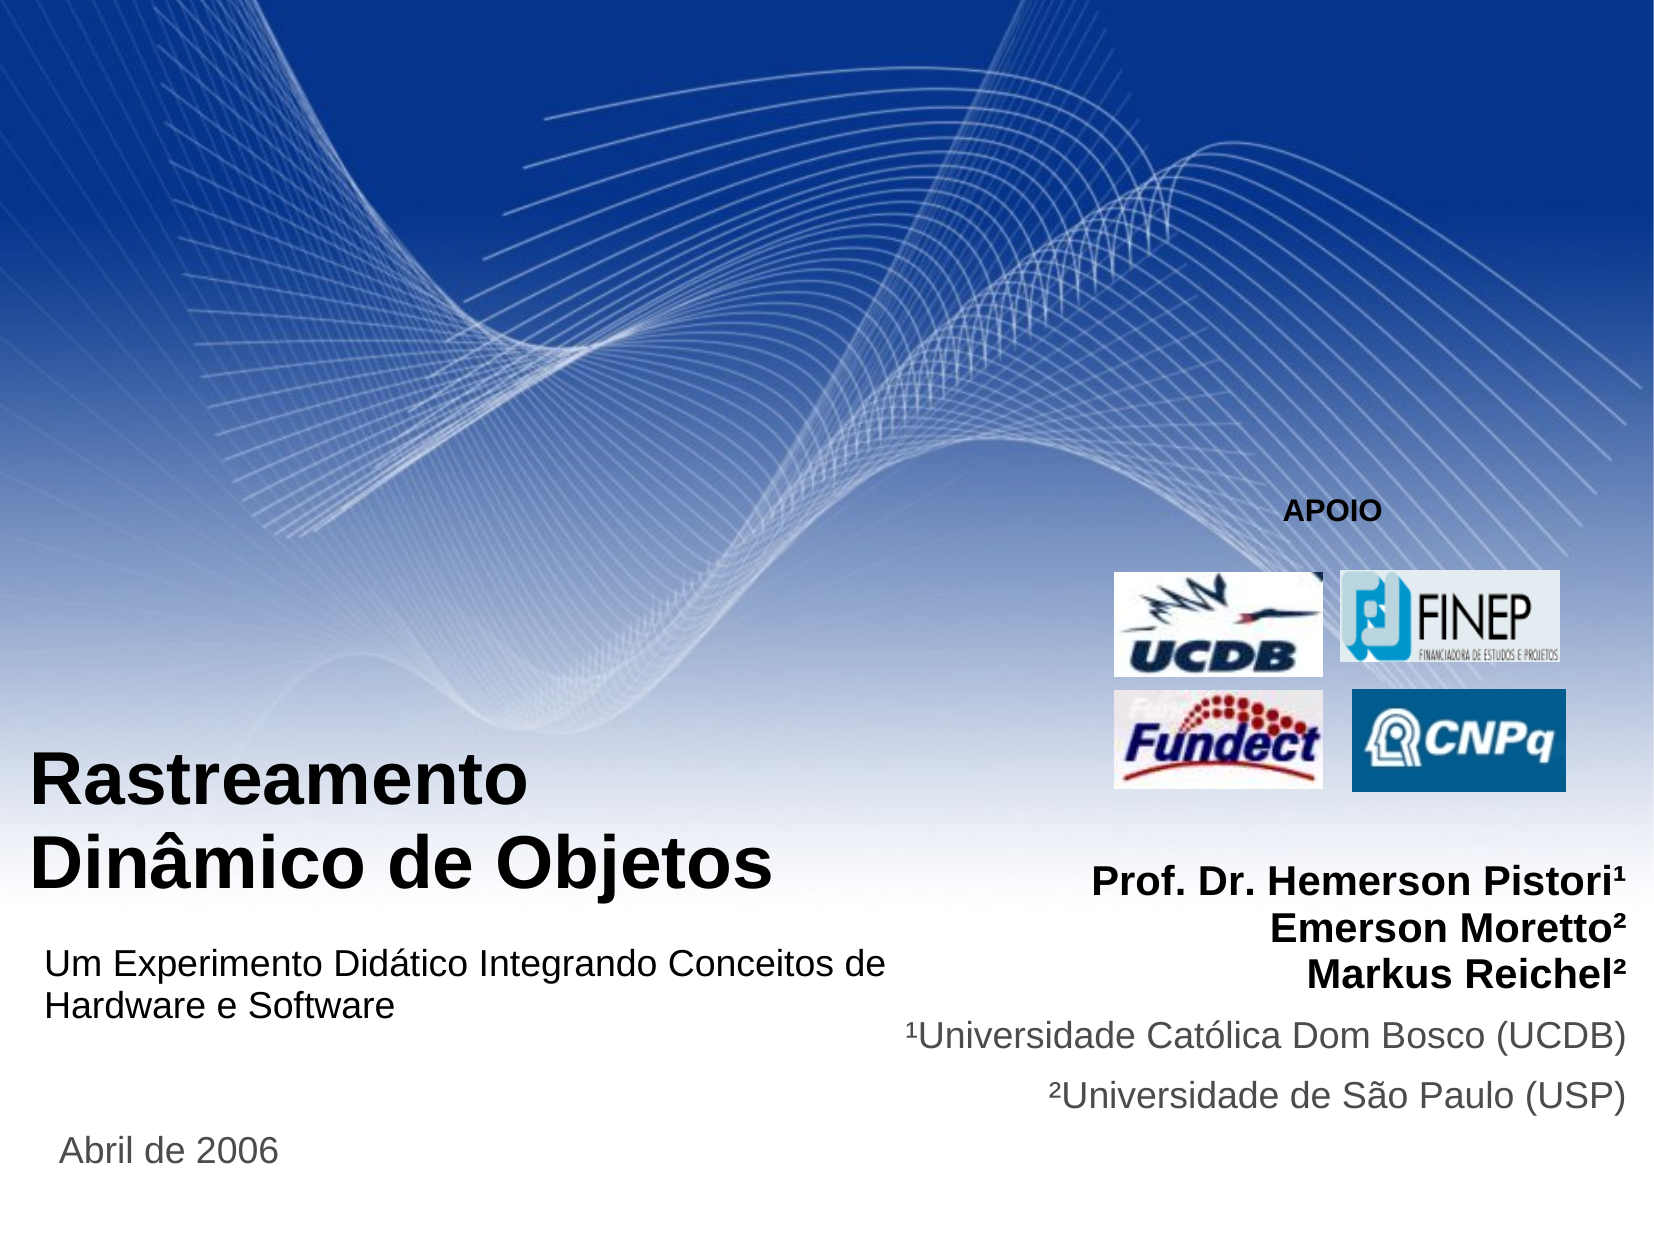

APOIO
# Rastreamento Dinâmico de Objetos
Um Experimento Didático Integrando Conceitos de Hardware e Software